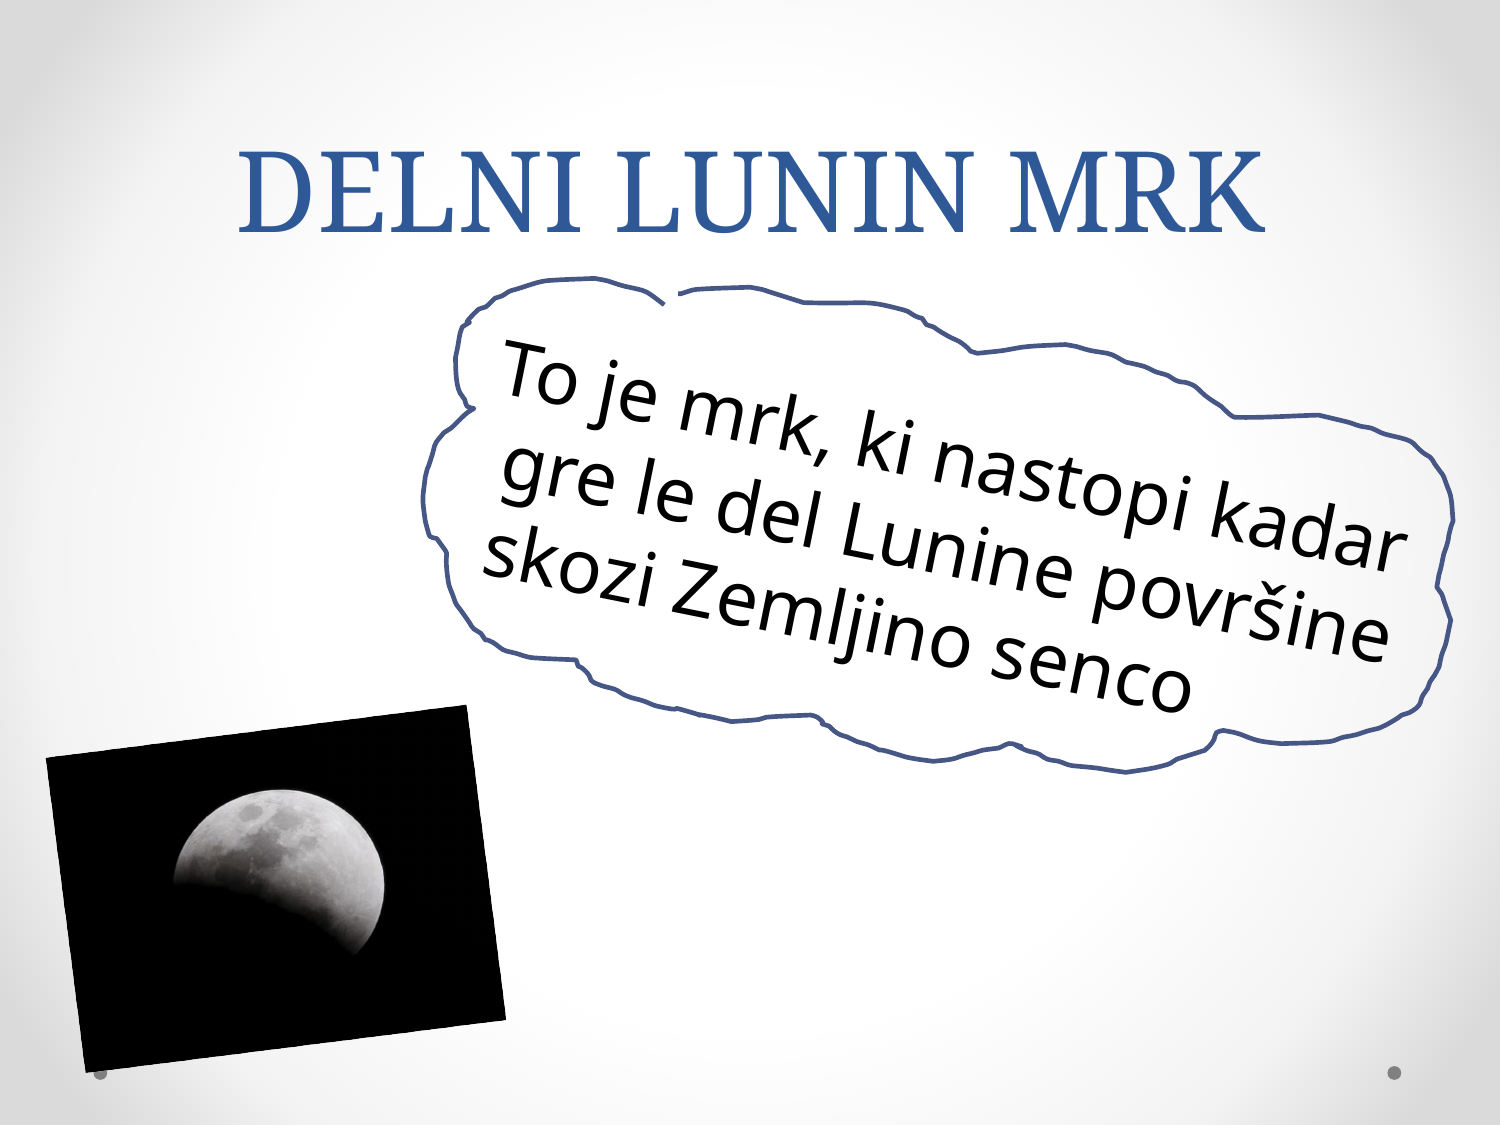

# DELNI LUNIN MRK
To je mrk, ki nastopi kadar
 gre le del Lunine površine
 skozi Zemljino senco